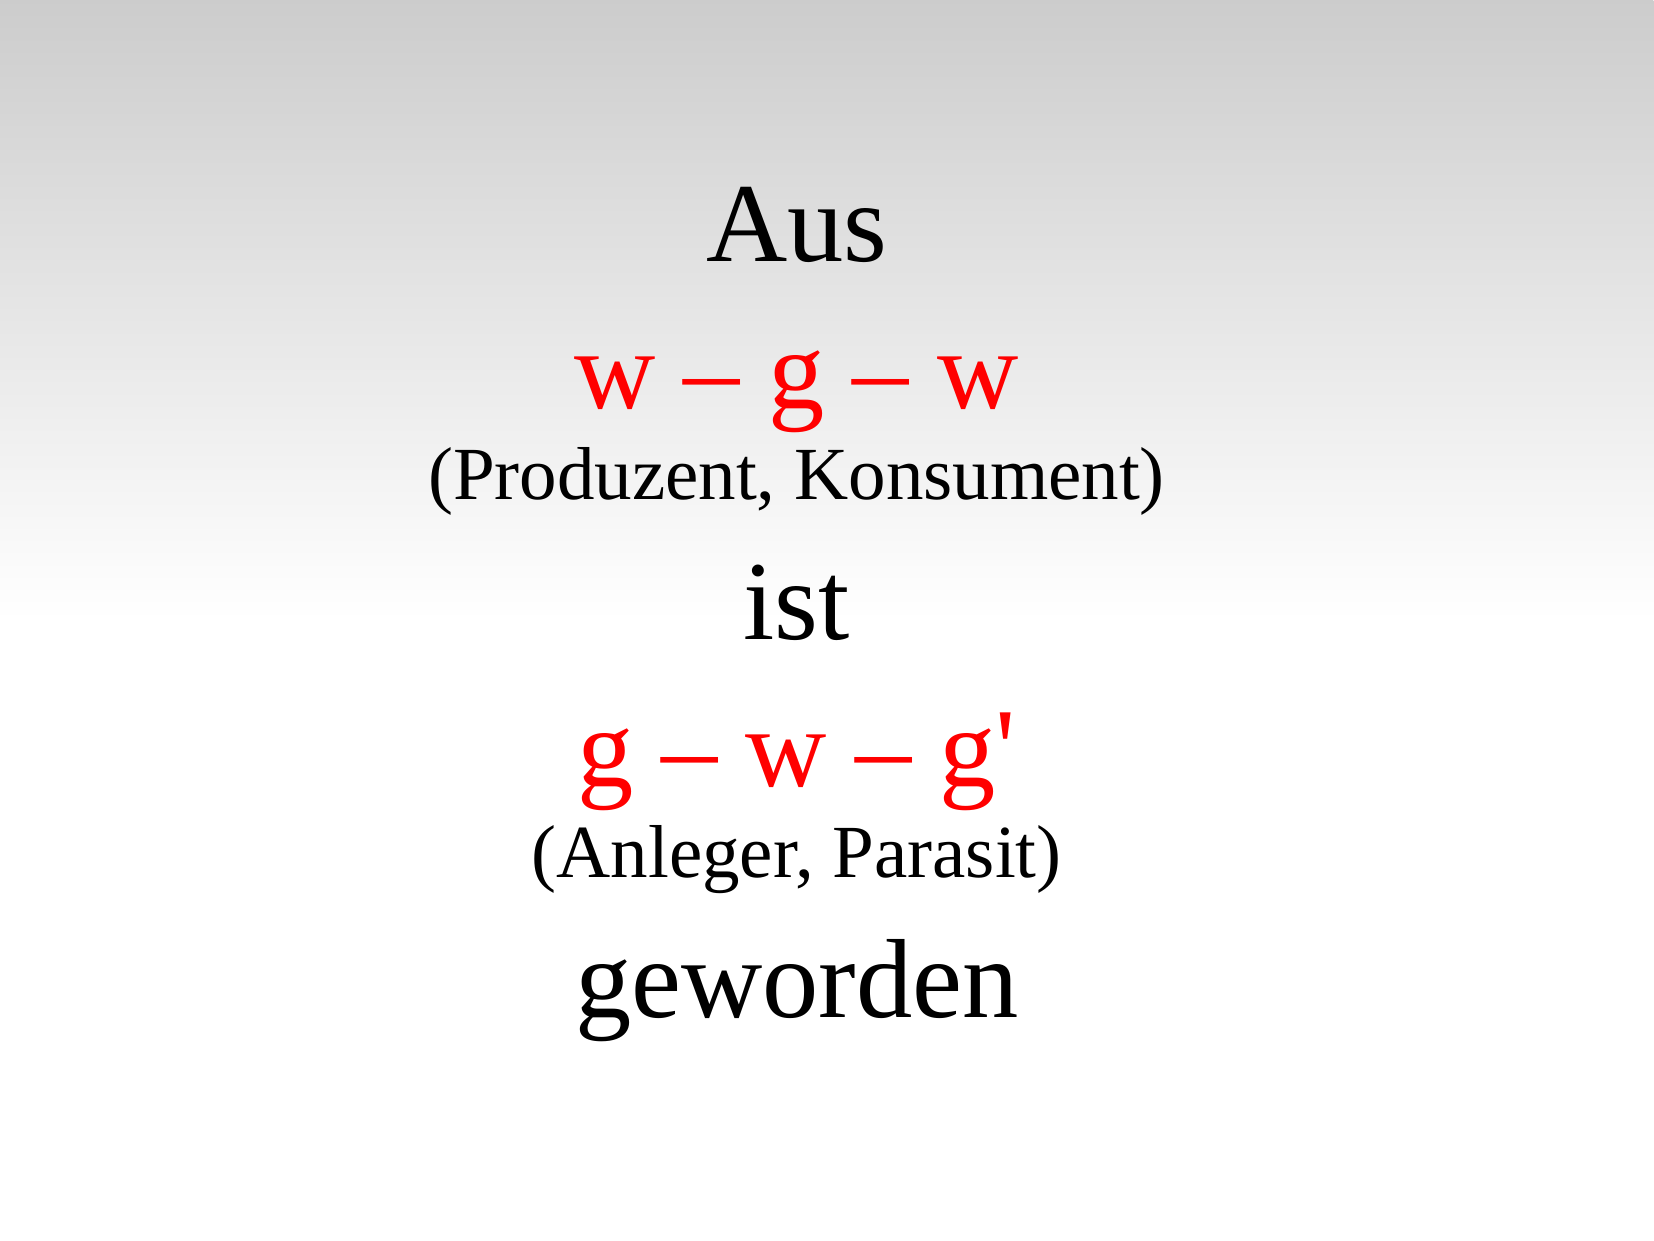

Aus
w – g – w
(Produzent, Konsument)
ist
g – w – g'
(Anleger, Parasit)
geworden